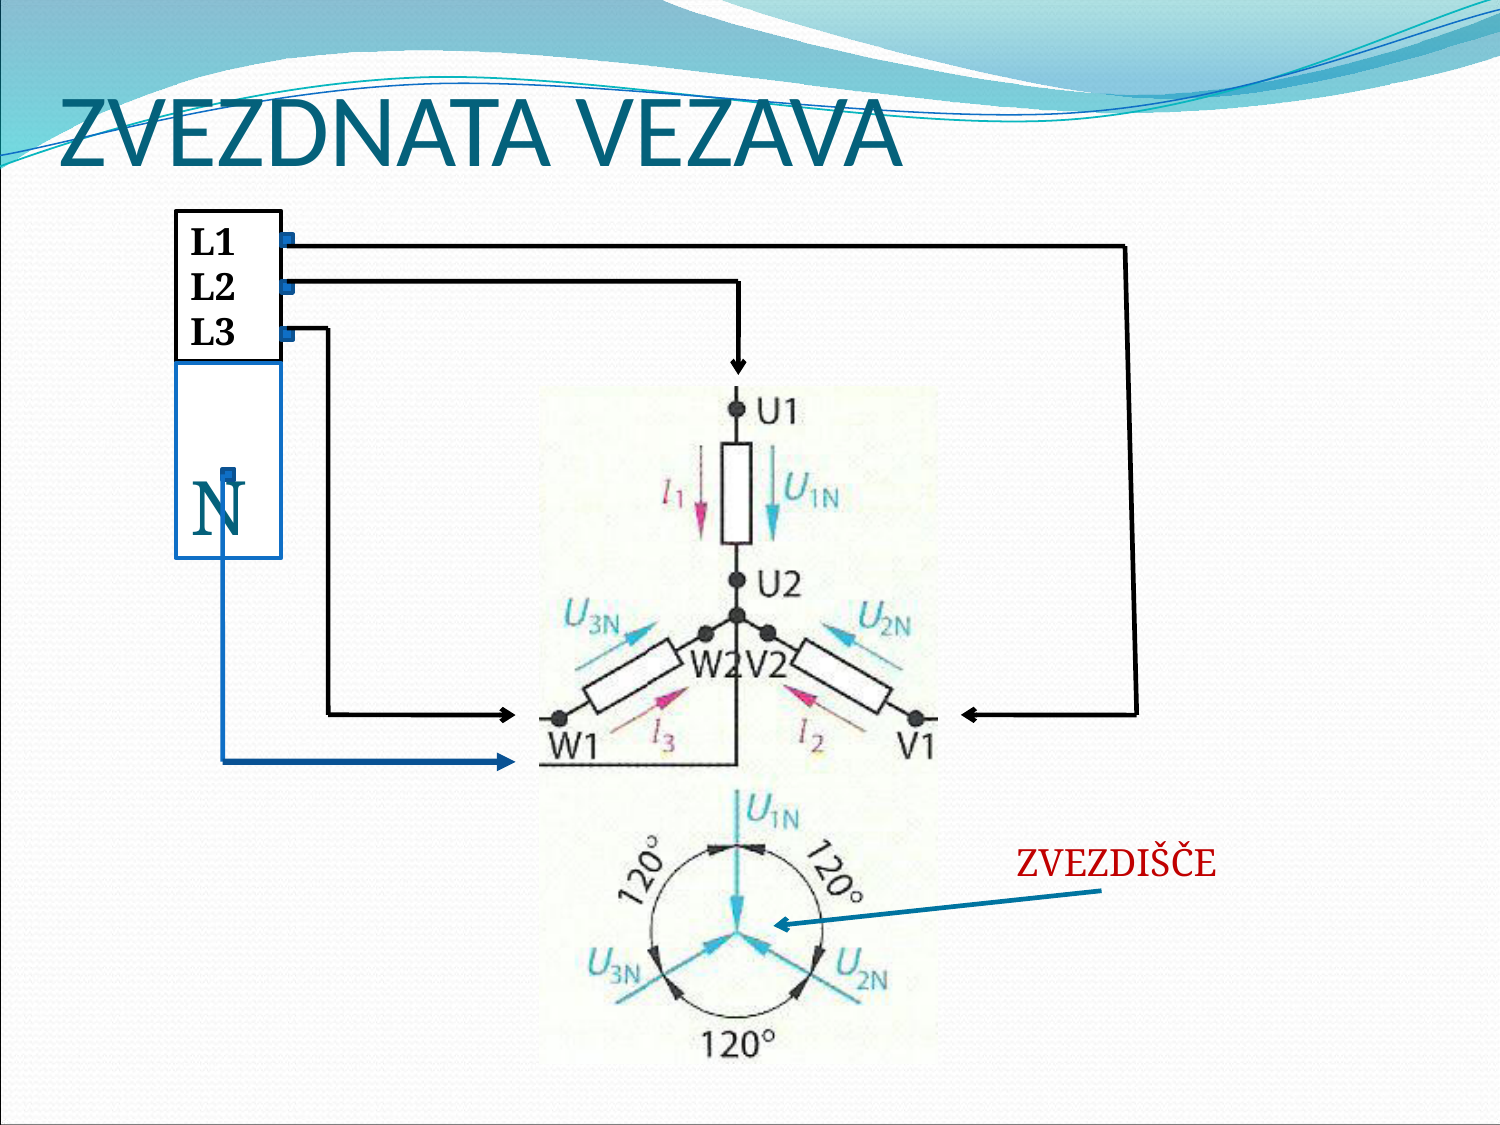

# ZVEZDNATA VEZAVA
L1
L2
L3
 N
ZVEZDIŠČE